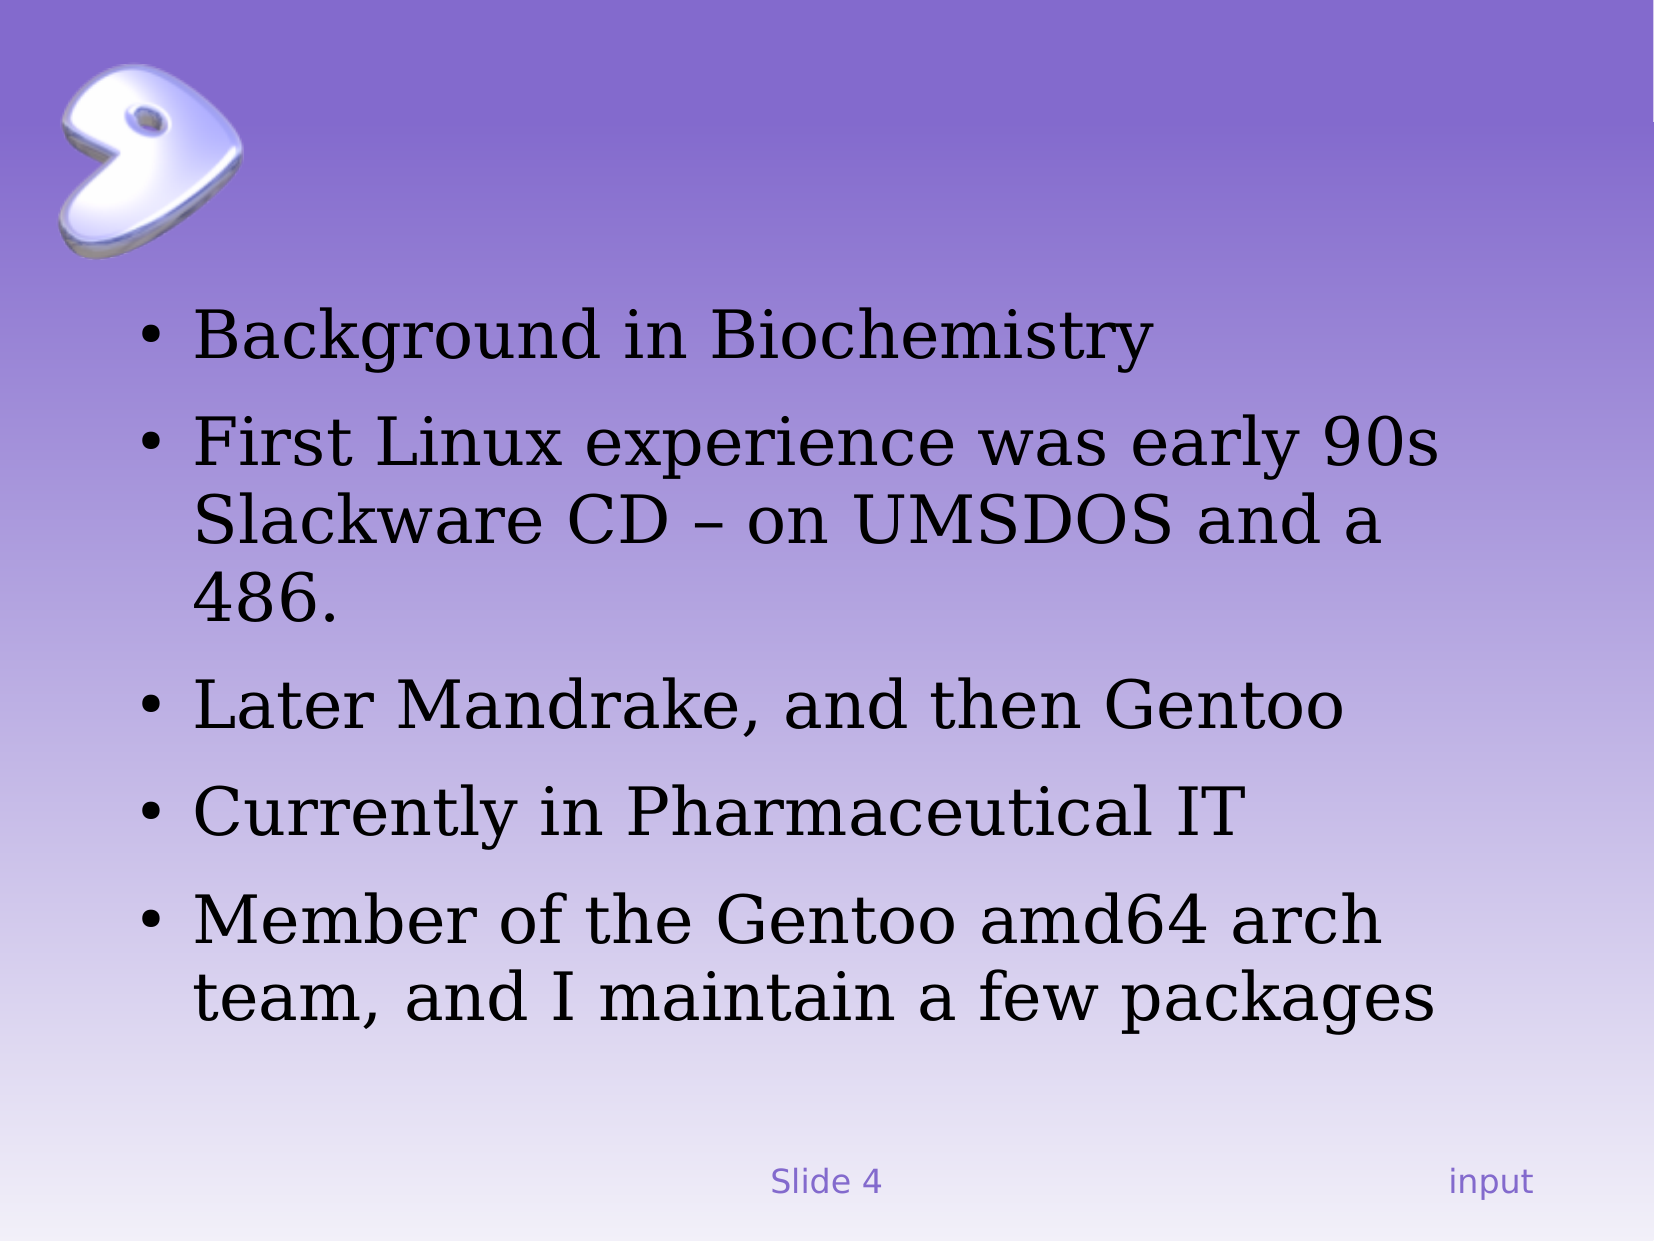

#
Background in Biochemistry
First Linux experience was early 90s Slackware CD – on UMSDOS and a 486.
Later Mandrake, and then Gentoo
Currently in Pharmaceutical IT
Member of the Gentoo amd64 arch team, and I maintain a few packages